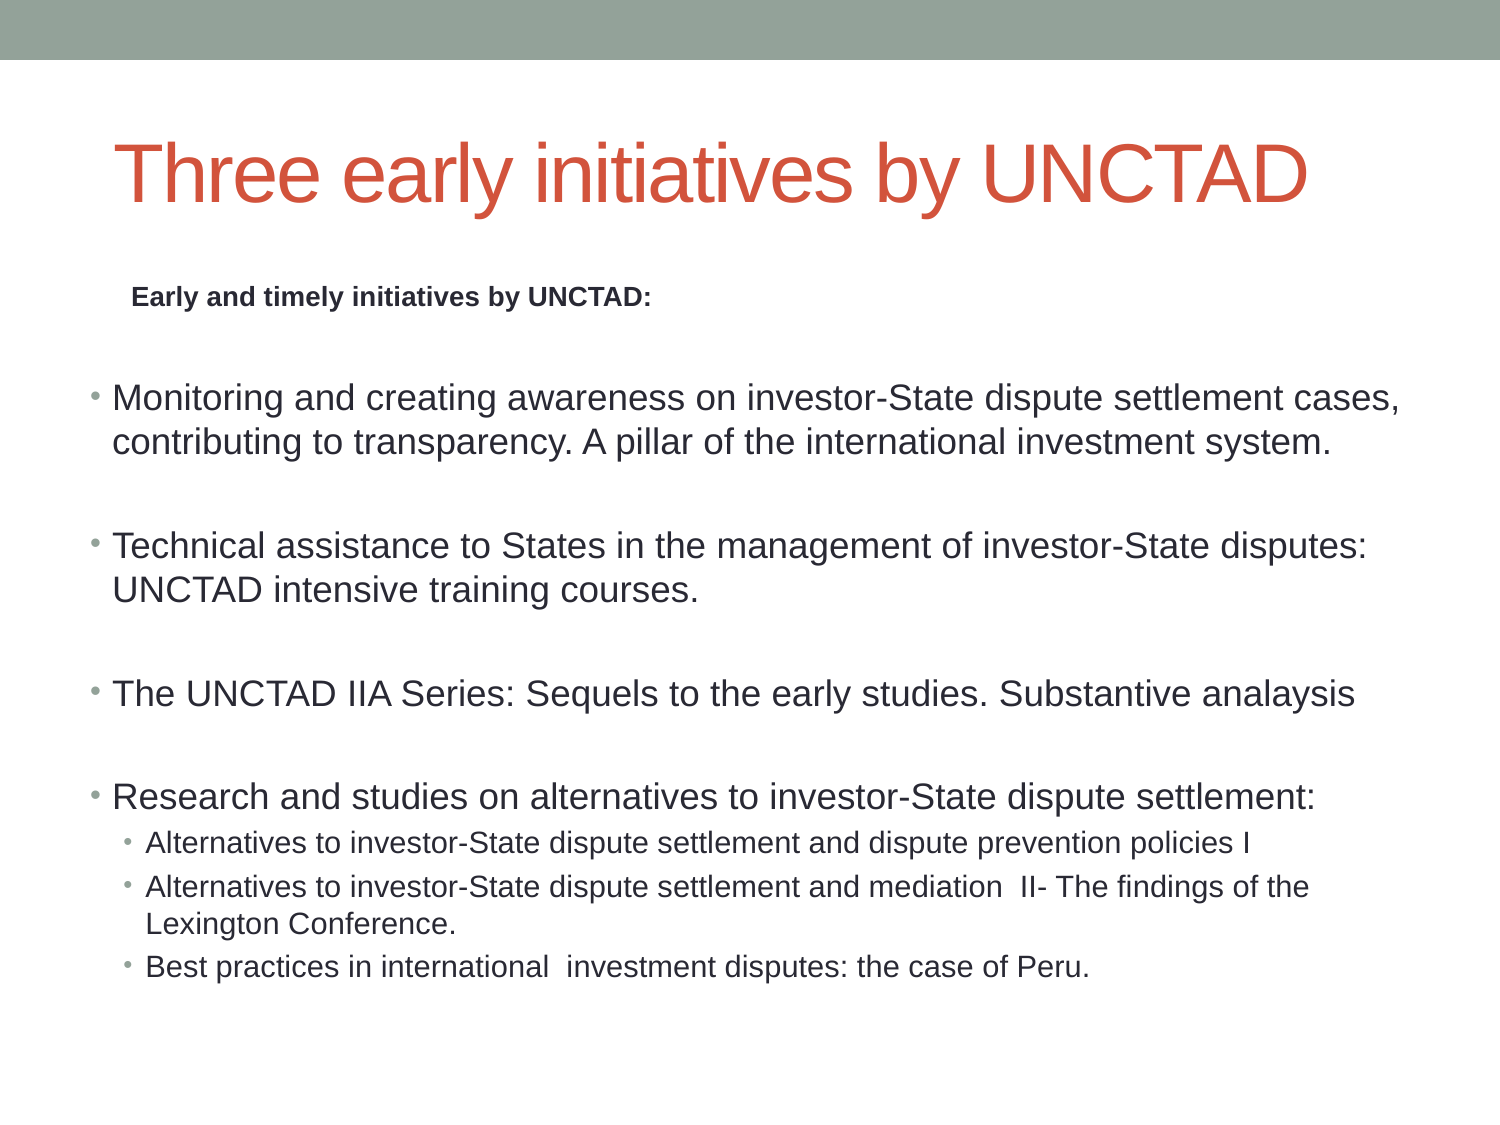

# Three early initiatives by UNCTAD
 Early and timely initiatives by UNCTAD:
Monitoring and creating awareness on investor-State dispute settlement cases, contributing to transparency. A pillar of the international investment system.
Technical assistance to States in the management of investor-State disputes: UNCTAD intensive training courses.
The UNCTAD IIA Series: Sequels to the early studies. Substantive analaysis
Research and studies on alternatives to investor-State dispute settlement:
Alternatives to investor-State dispute settlement and dispute prevention policies I
Alternatives to investor-State dispute settlement and mediation II- The findings of the Lexington Conference.
Best practices in international investment disputes: the case of Peru.